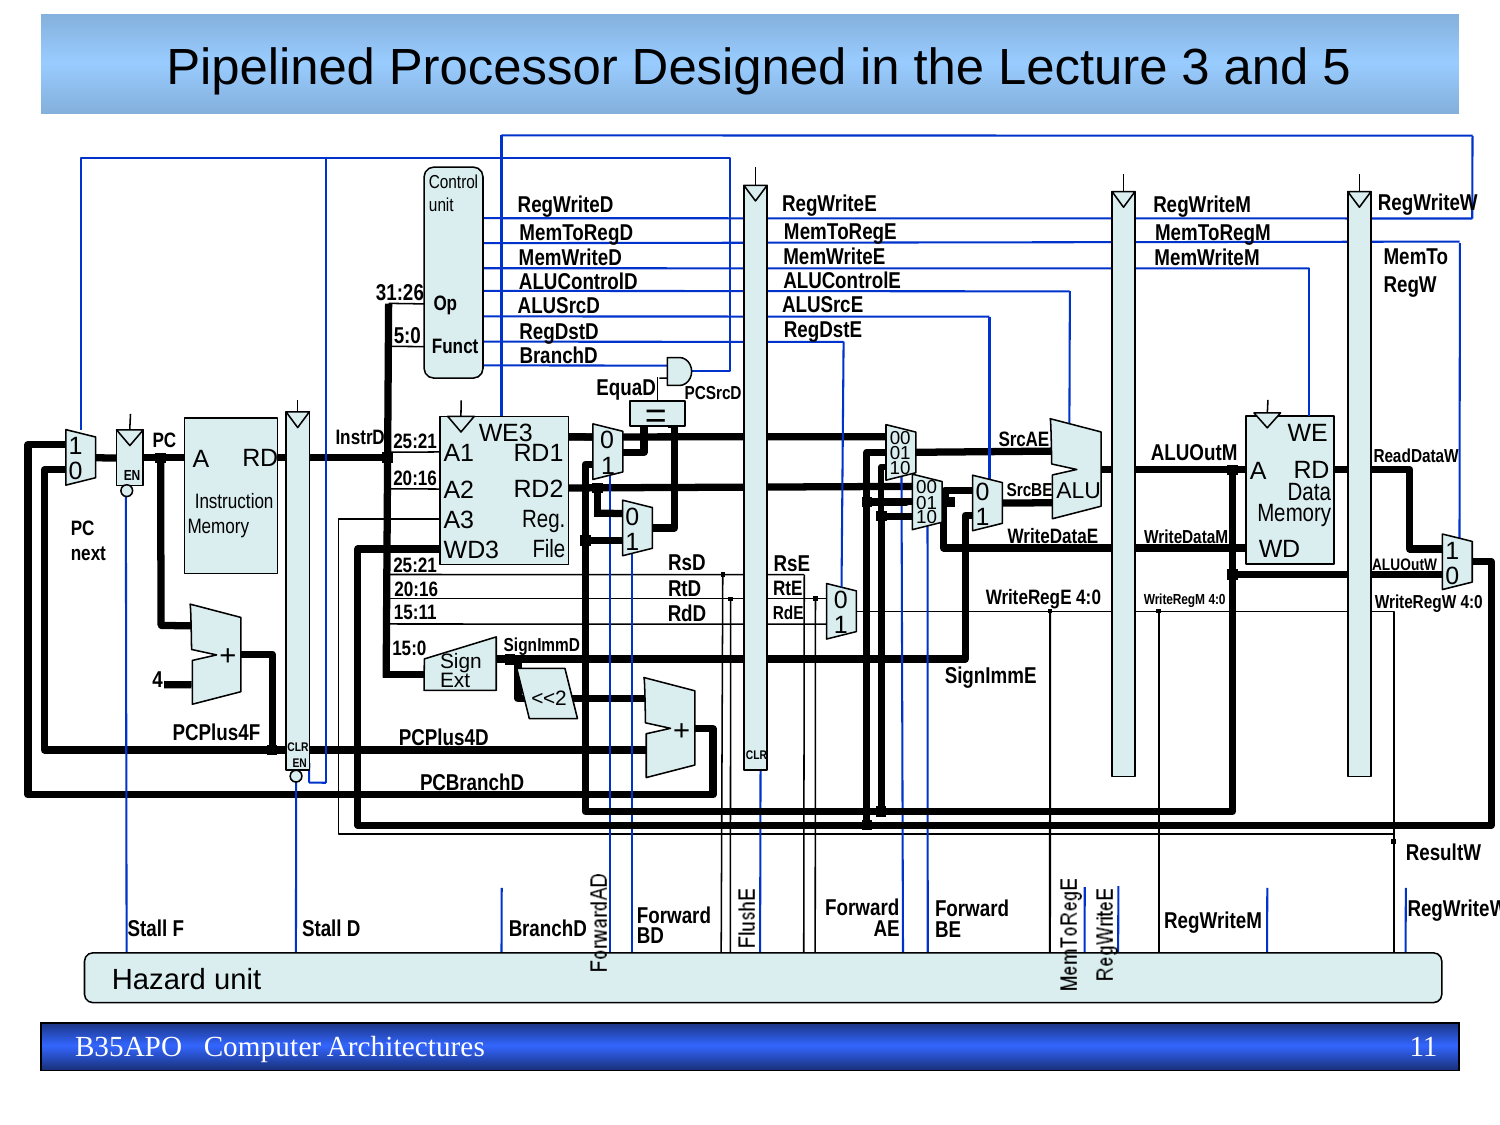

# Pipelined Processor Designed in the Lecture 3 and 5
Control unit
RegWriteW
RegWriteE
RegWriteM
RegWriteD
MemToRegE
MemToRegM
MemToRegD
MemWriteE
MemTo
RegW
MemWriteM
MemWriteD
ALUControlE
ALUControlD
31:26
Op
ALUSrcE
ALUSrcD
RegDstE
RegDstD
5:0
Funct
BranchD
EquaD
PCSrcD
Data Memory
WE
RD
A
WD
=
Reg.
 File
WE3
Instruction Memory
RD
A
ALU
0
InstrD
SrcAE
00
PC
25:21
1
A1
RD1
ALUOutM
01
ReadDataW
1
0
1
10
20:16
EN
RD2
A2
00
0
1
SrcBE
01
0
A3
10
PC
next
WriteDataE
WriteDataM
1
WD3
1
0
RsD
RsE
25:21
ALUOutW
RtD
RtE
20:16
0
1
WriteRegE 4:0
WriteRegM 4:0
WriteRegW 4:0
15:11
RdD
RdE
+
Sign
Ext
SignImmD
15:0
SignImmE
4
<<2
+
PCPlus4F
PCPlus4D
CLR
EN
CLR
PCBranchD
ResultW
Forward
AE
Forward
BE
RegWriteW
Forward
BD
RegWriteM
Stall F
Stall D
BranchD
Hazard unit
B35APO Computer Architectures
11